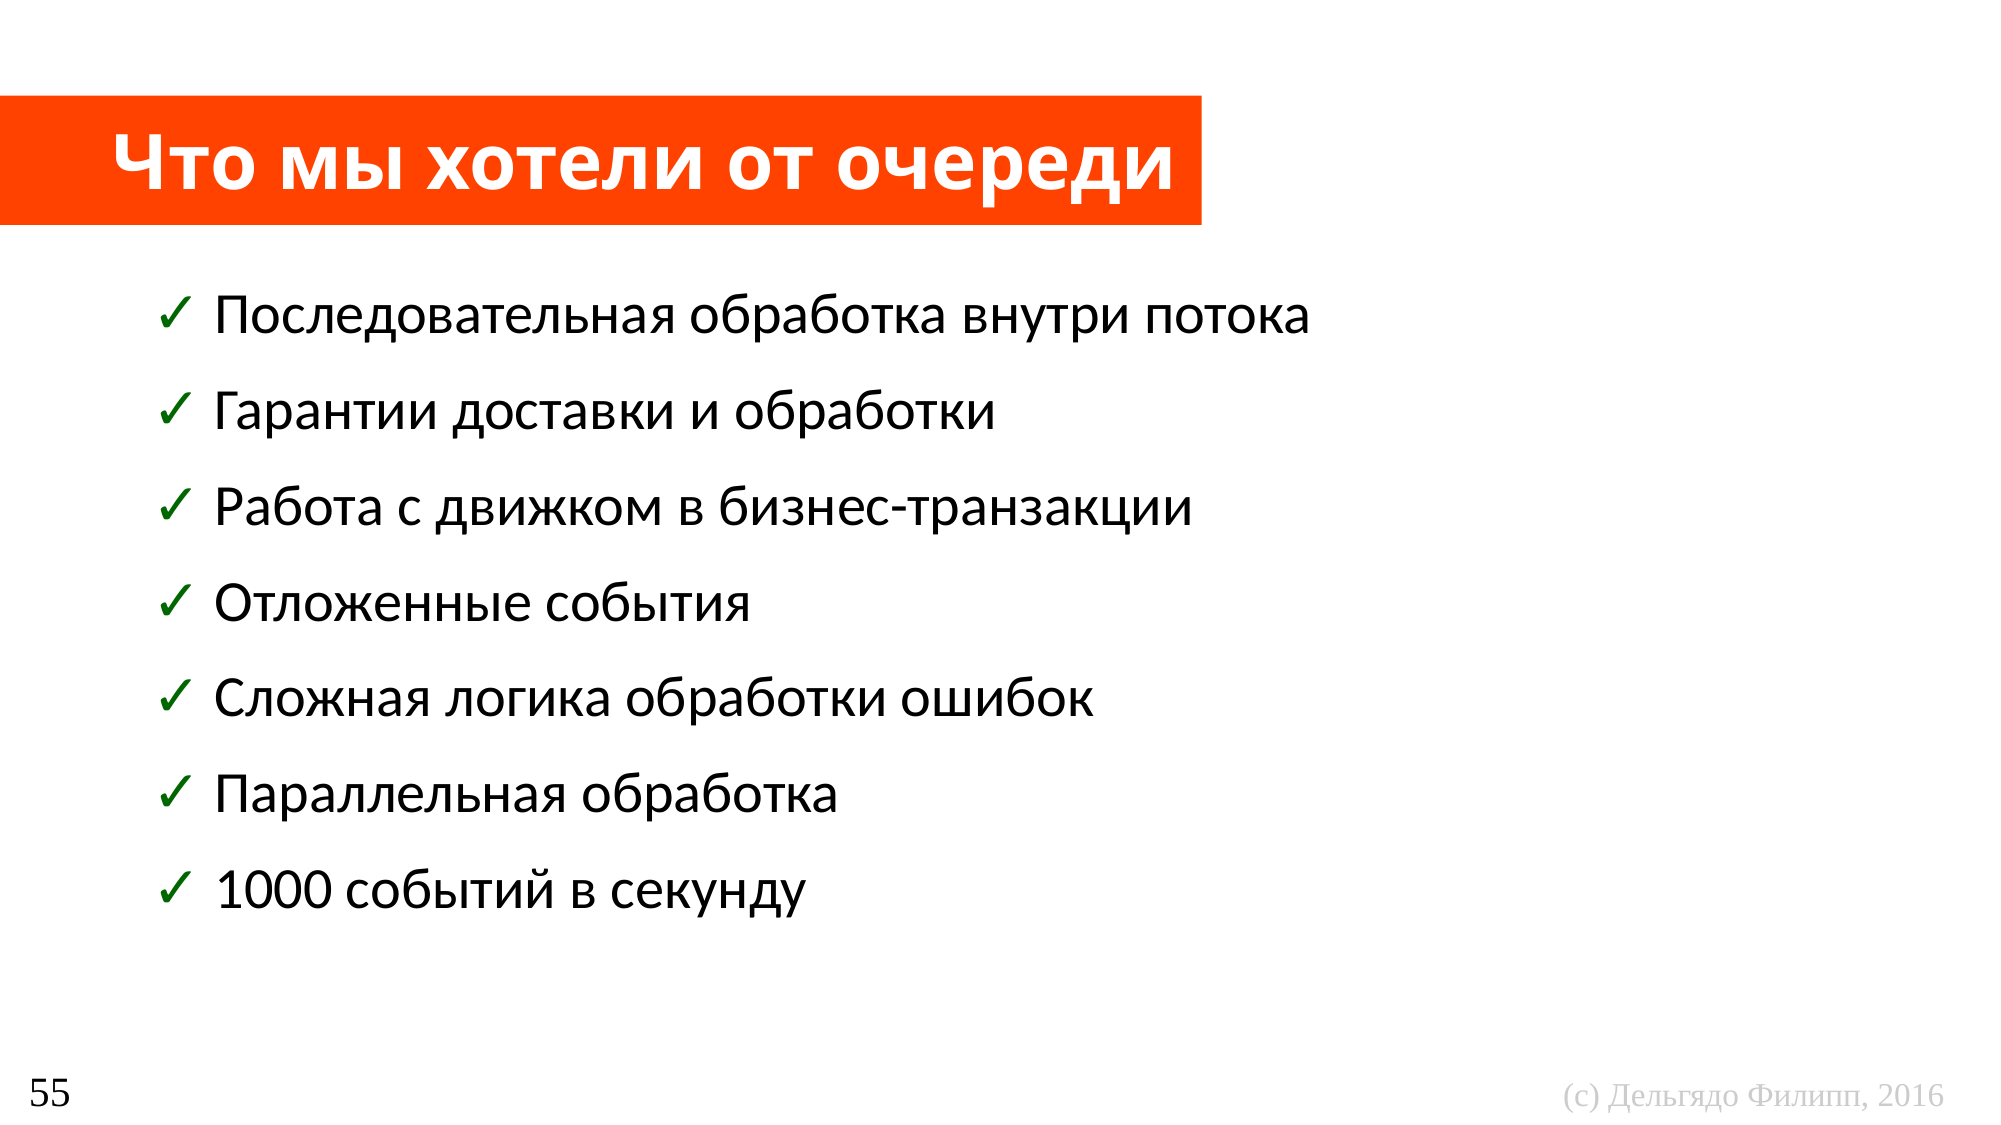

# Что мы хотели от очереди
✓ Последовательная обработка внутри потока
✓ Гарантии доставки и обработки
✓ Работа с движком в бизнес-транзакции
✓ Отложенные события
✓ Сложная логика обработки ошибок
✓ Параллельная обработка
✓ 1000 событий в секунду
55
(c) Дельгядо Филипп, 2016